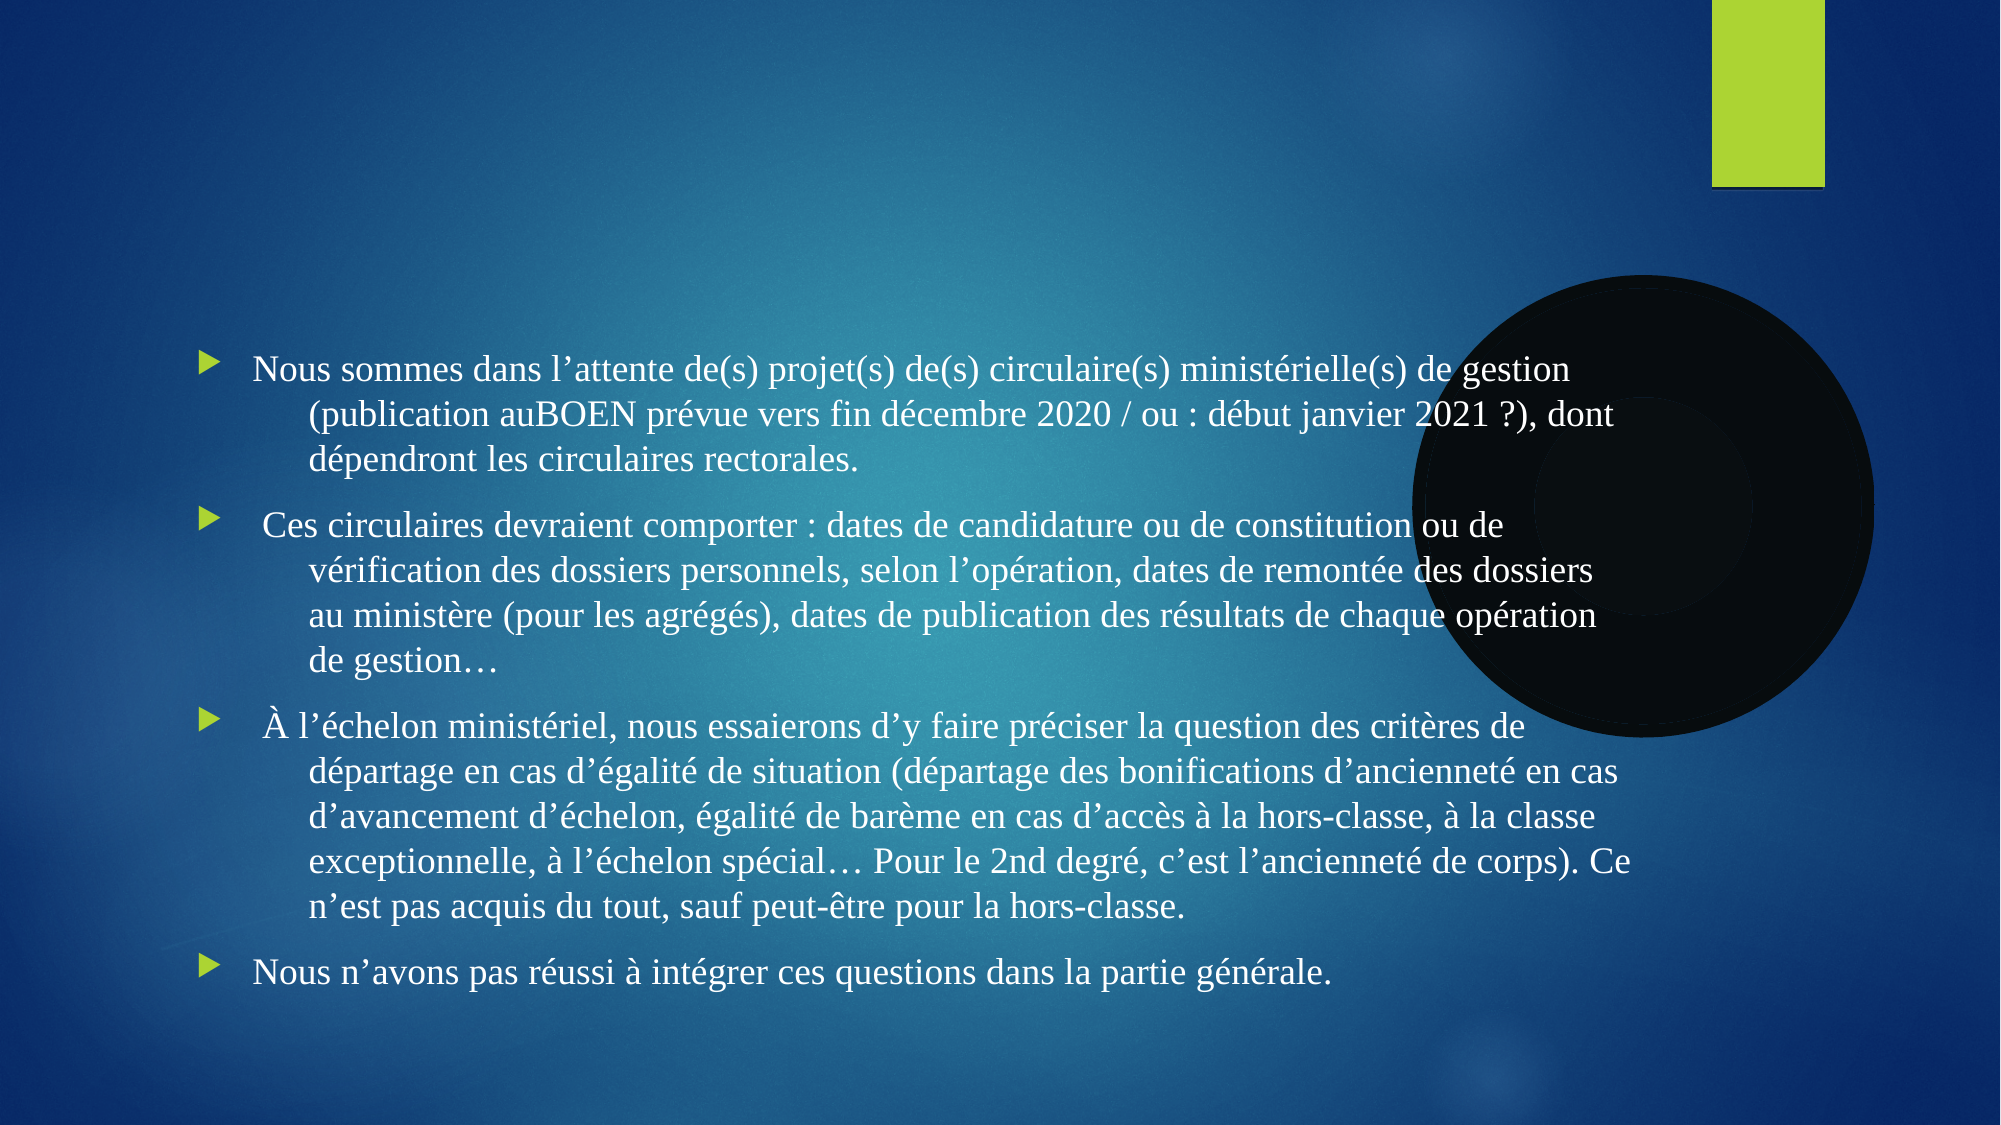

#
Nous sommes dans l’attente de(s) projet(s) de(s) circulaire(s) ministérielle(s) de gestion (publication auBOEN prévue vers fin décembre 2020 / ou : début janvier 2021 ?), dont dépendront les circulaires rectorales.
 Ces circulaires devraient comporter : dates de candidature ou de constitution ou de vérification des dossiers personnels, selon l’opération, dates de remontée des dossiers au ministère (pour les agrégés), dates de publication des résultats de chaque opération de gestion…
 À l’échelon ministériel, nous essaierons d’y faire préciser la question des critères de départage en cas d’égalité de situation (départage des bonifications d’ancienneté en cas d’avancement d’échelon, égalité de barème en cas d’accès à la hors-classe, à la classe exceptionnelle, à l’échelon spécial… Pour le 2nd degré, c’est l’ancienneté de corps). Ce n’est pas acquis du tout, sauf peut-être pour la hors-classe.
Nous n’avons pas réussi à intégrer ces questions dans la partie générale.